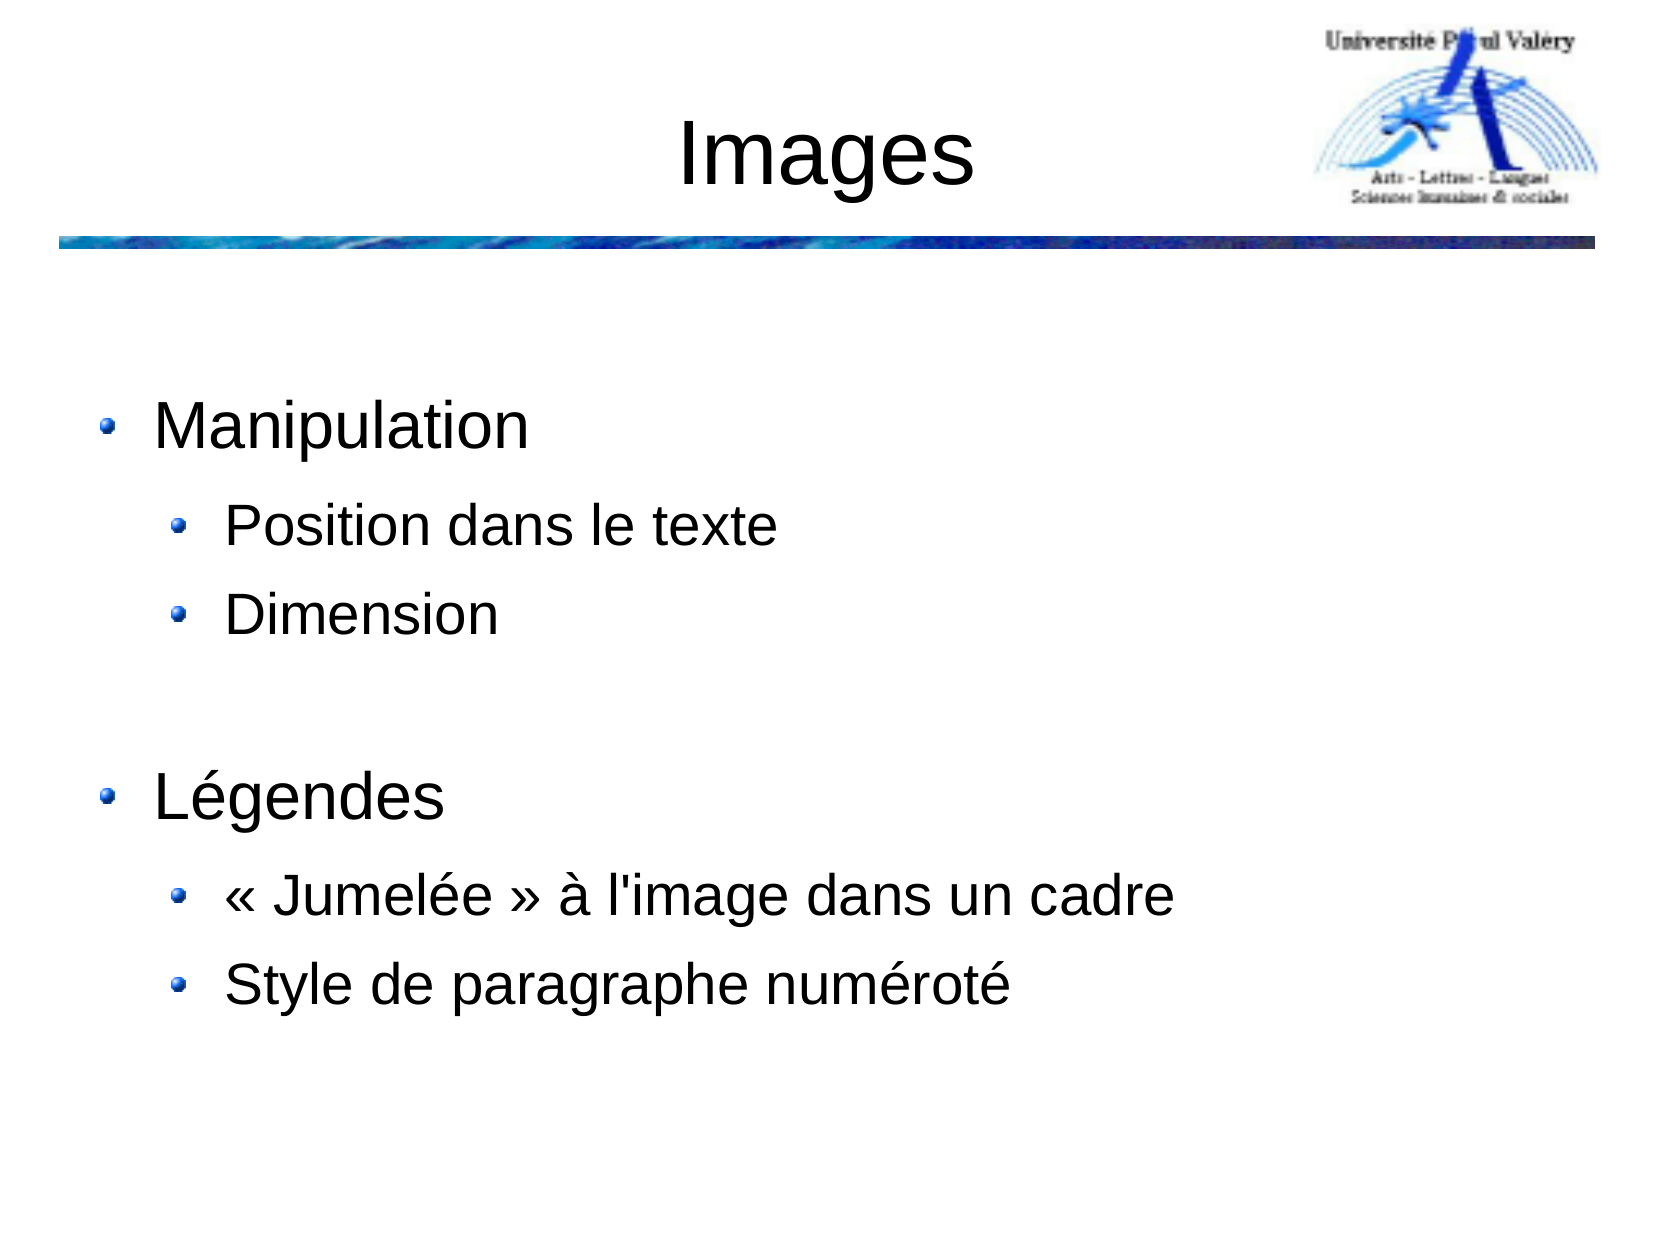

# Images
Manipulation
Position dans le texte
Dimension
Légendes
« Jumelée » à l'image dans un cadre
Style de paragraphe numéroté